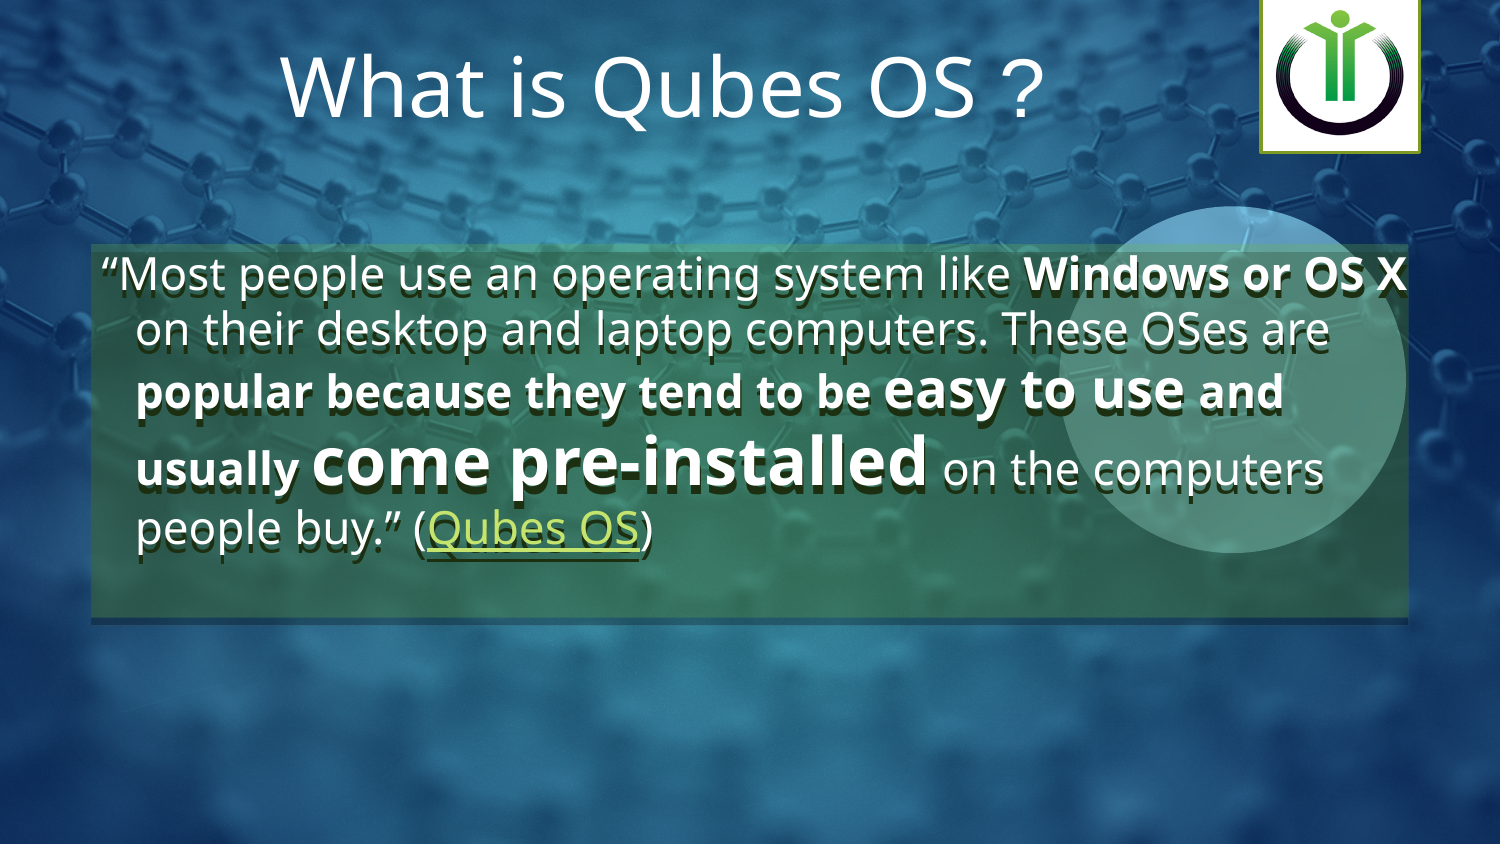

What is Qubes OS ?
“Most people use an operating system like Windows or OS X on their desktop and laptop computers. These OSes are popular because they tend to be easy to use and usually come pre-installed on the computers people buy.” (Qubes OS)